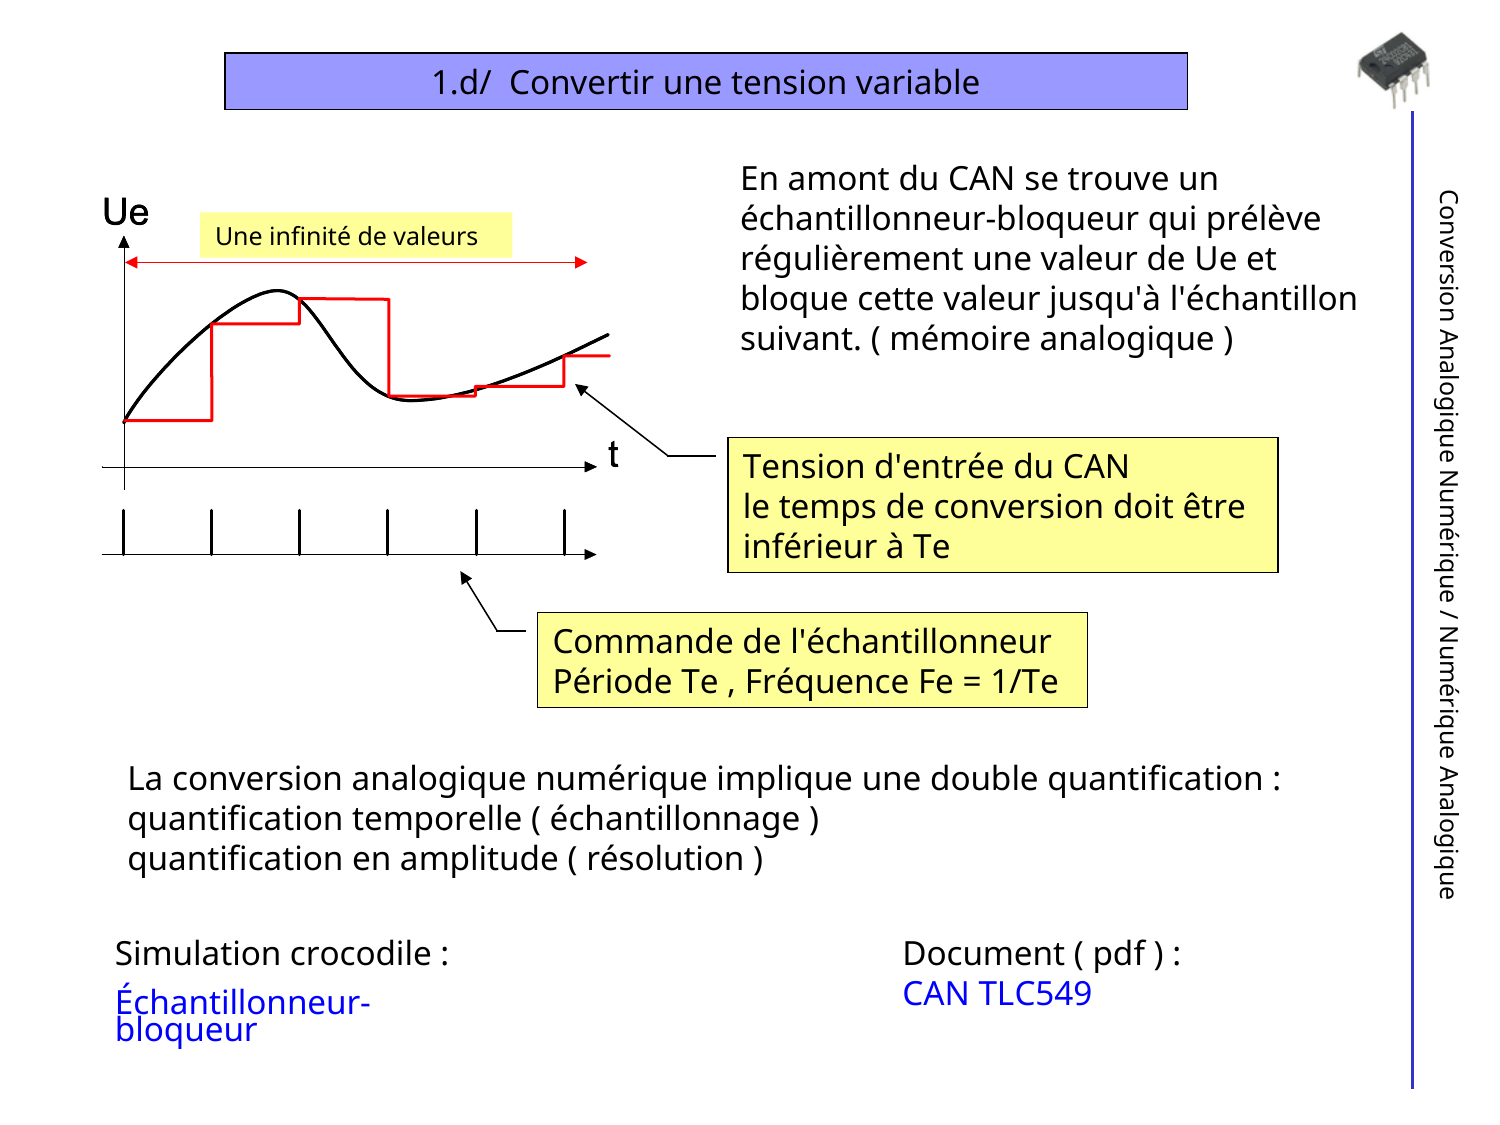

# 1.d/ Convertir une tension variable
En amont du CAN se trouve un échantillonneur-bloqueur qui prélève régulièrement une valeur de Ue et bloque cette valeur jusqu'à l'échantillon suivant. ( mémoire analogique )
Conversion Analogique Numérique / Numérique Analogique
Une infinité de valeurs
Tension d'entrée du CAN
le temps de conversion doit être inférieur à Te
Commande de l'échantillonneur
Période Te , Fréquence Fe = 1/Te
La conversion analogique numérique implique une double quantification :
quantification temporelle ( échantillonnage )
quantification en amplitude ( résolution )
Simulation crocodile :
Échantillonneur-bloqueur
Document ( pdf ) :
CAN TLC549